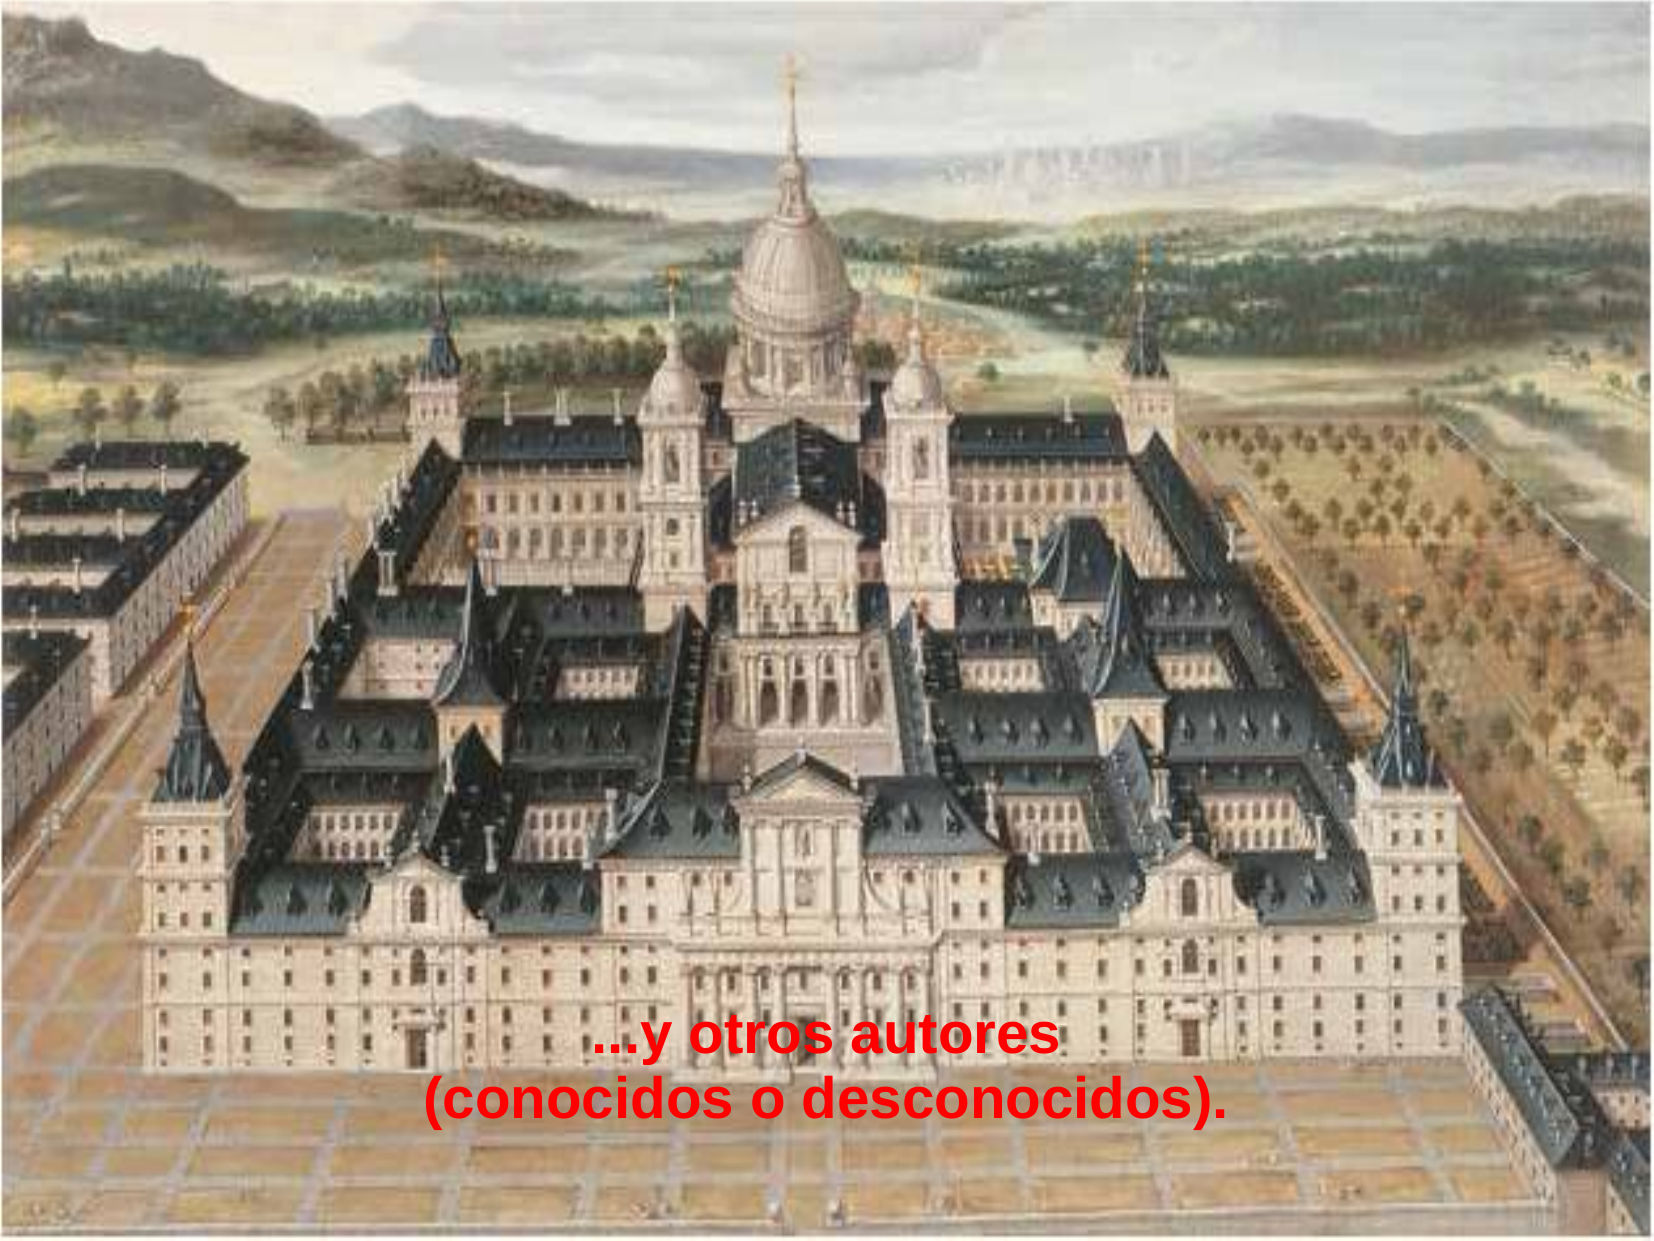

# ...y otros autores (conocidos o desconocidos).